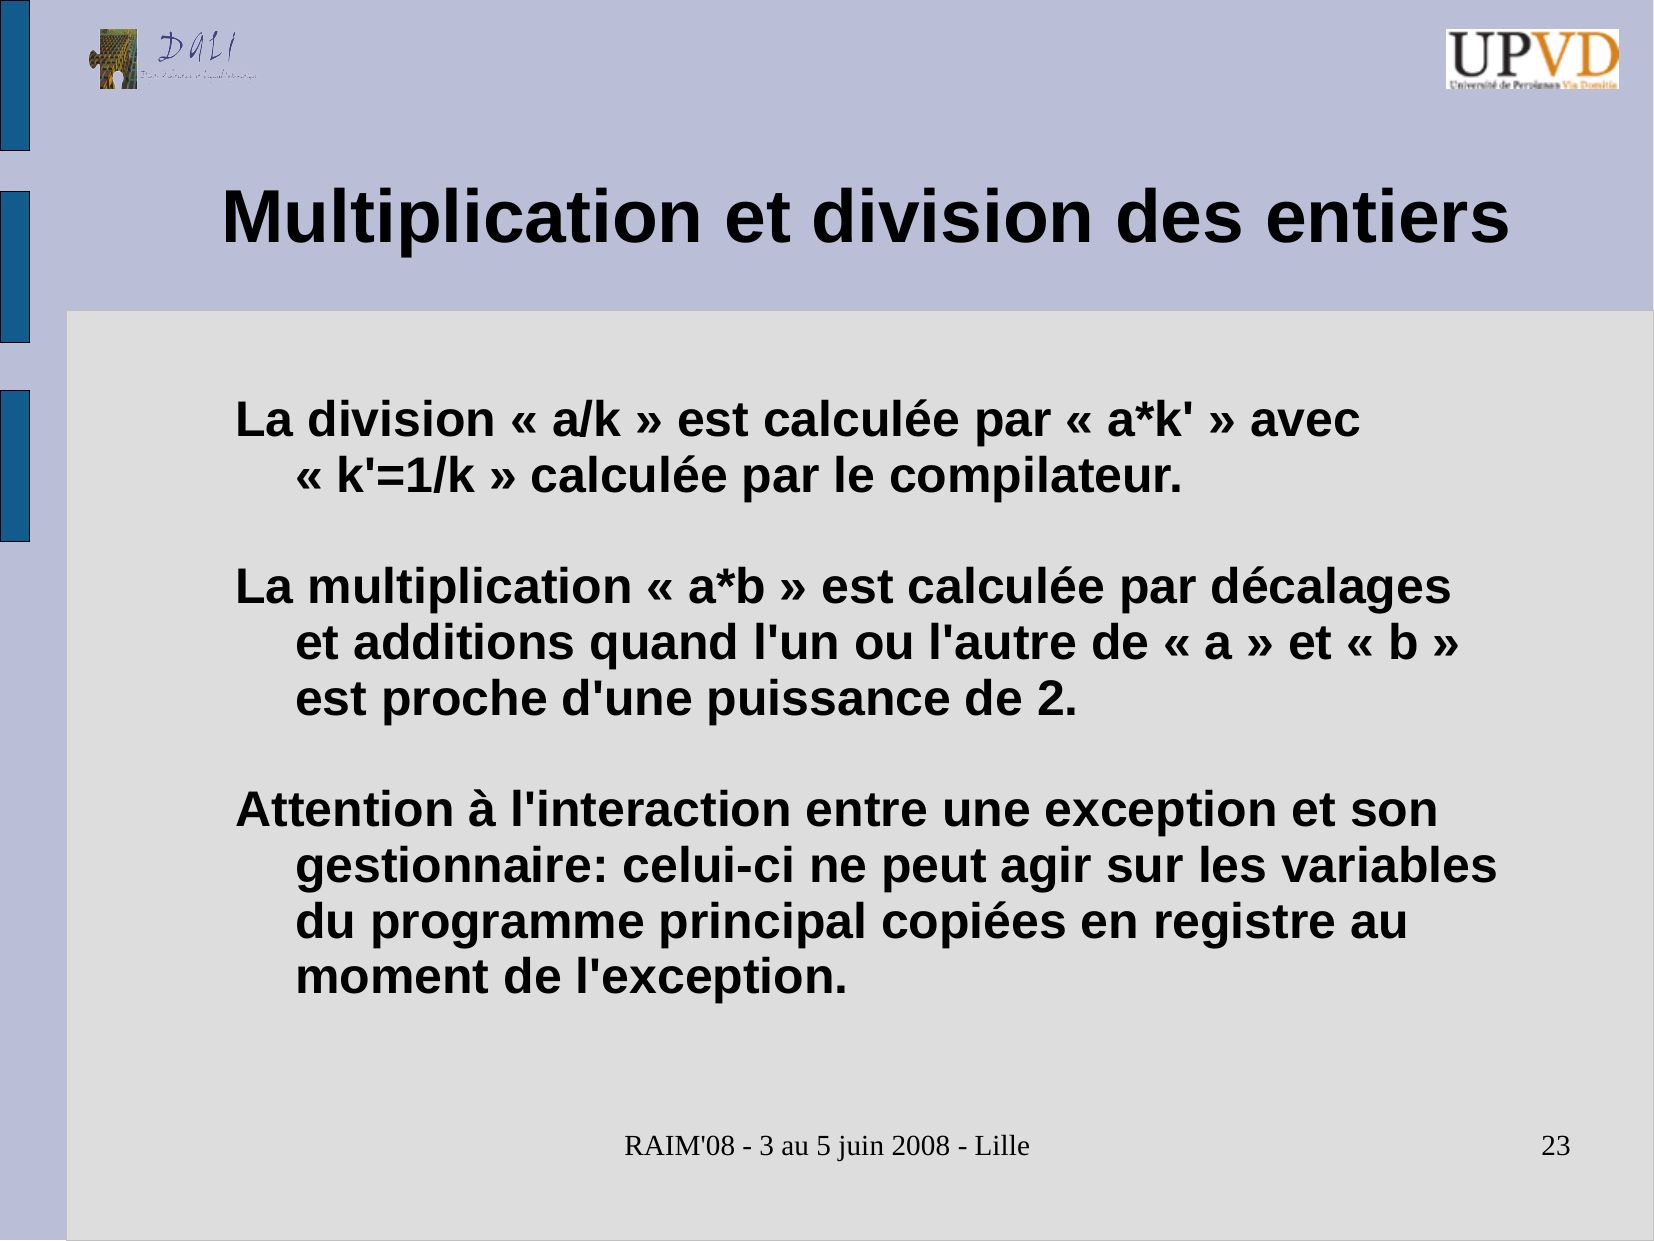

Multiplication et division des entiers
 La division « a/k » est calculée par « a*k' » avec
	« k'=1/k » calculée par le compilateur.
 La multiplication « a*b » est calculée par décalages
	et additions quand l'un ou l'autre de « a » et « b »
	est proche d'une puissance de 2.
 Attention à l'interaction entre une exception et son
	gestionnaire: celui-ci ne peut agir sur les variables
	du programme principal copiées en registre au
	moment de l'exception.
RAIM'08 - 3 au 5 juin 2008 - Lille
23